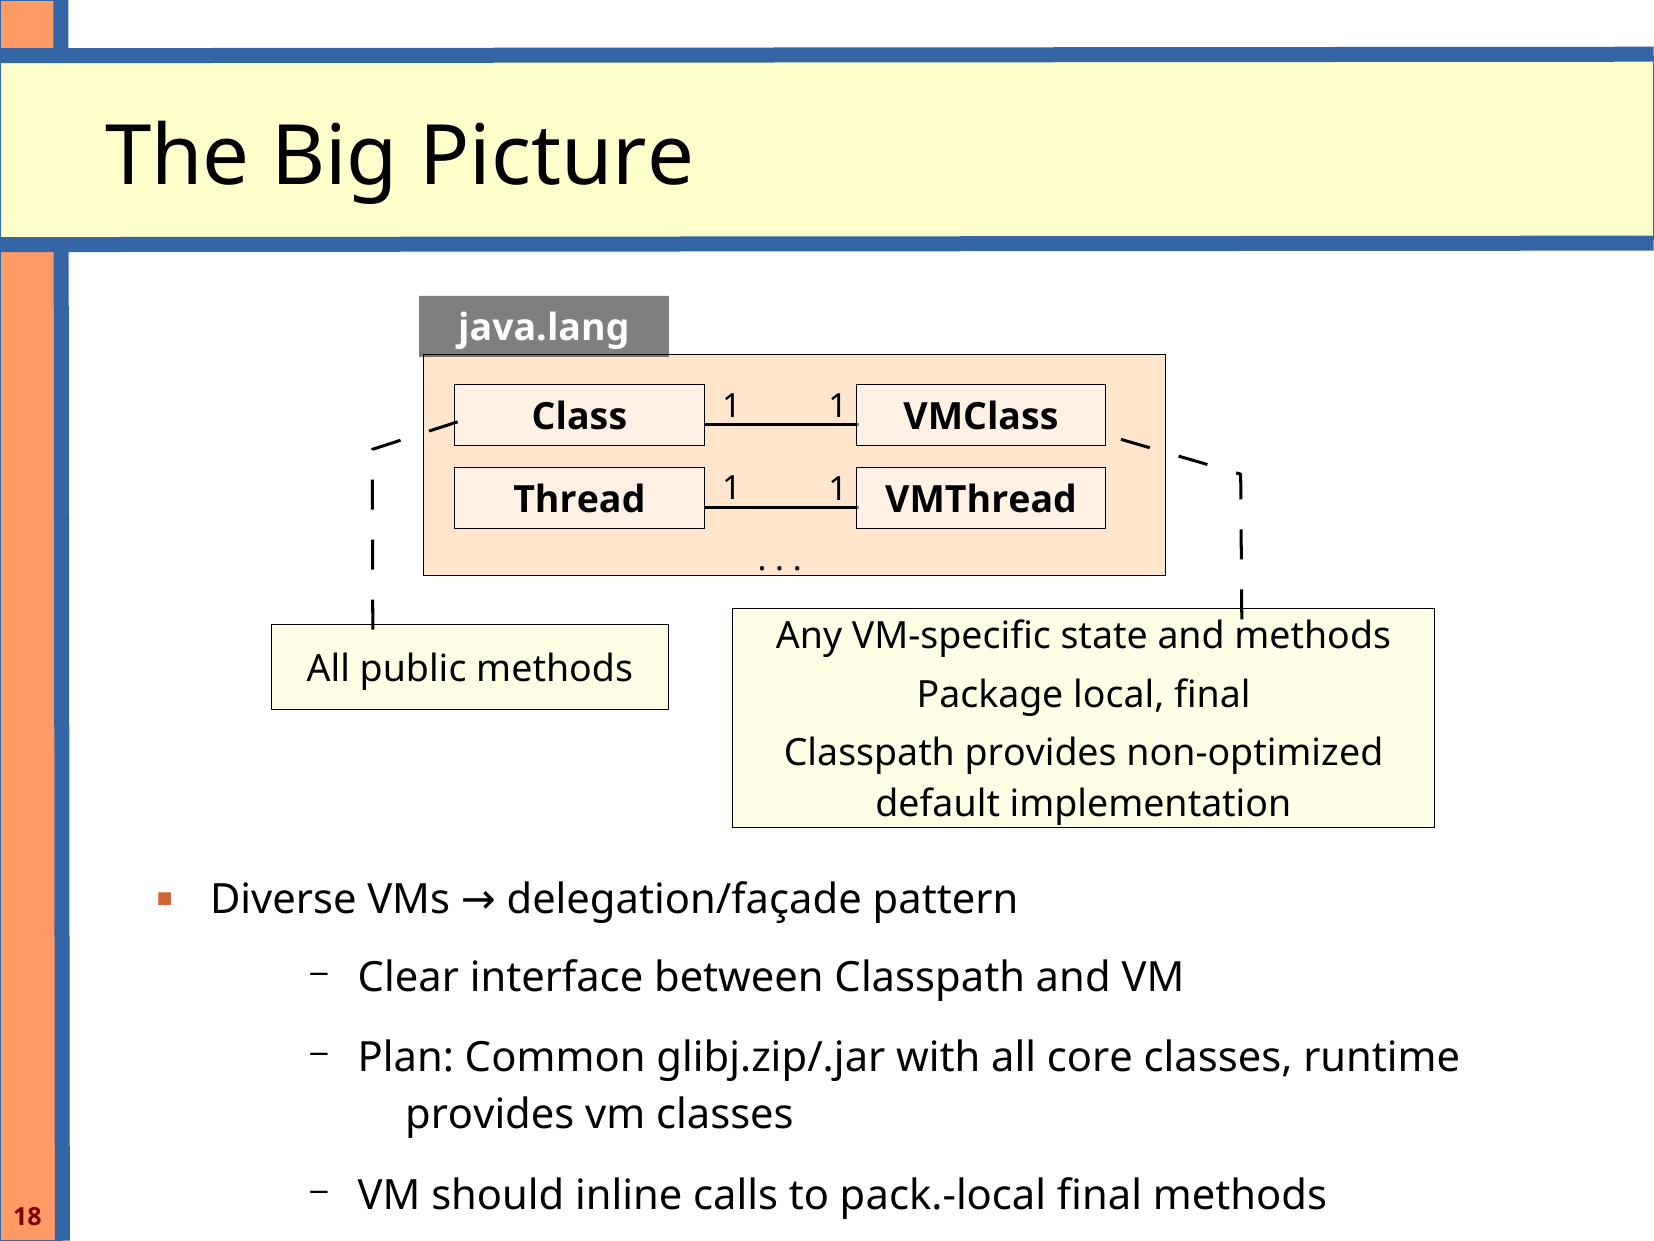

# The Big Picture
java.lang
1
1
Class
VMClass
1
1
Thread
VMThread
. . .
Any VM-specific state and methods
Package local, final
Classpath provides non-optimized default implementation
All public methods
Diverse VMs → delegation/façade pattern
Clear interface between Classpath and VM
Plan: Common glibj.zip/.jar with all core classes, runtime provides vm classes
VM should inline calls to pack.-local final methods
System properties, securty properties, gnu.classpath package used for platform tuning